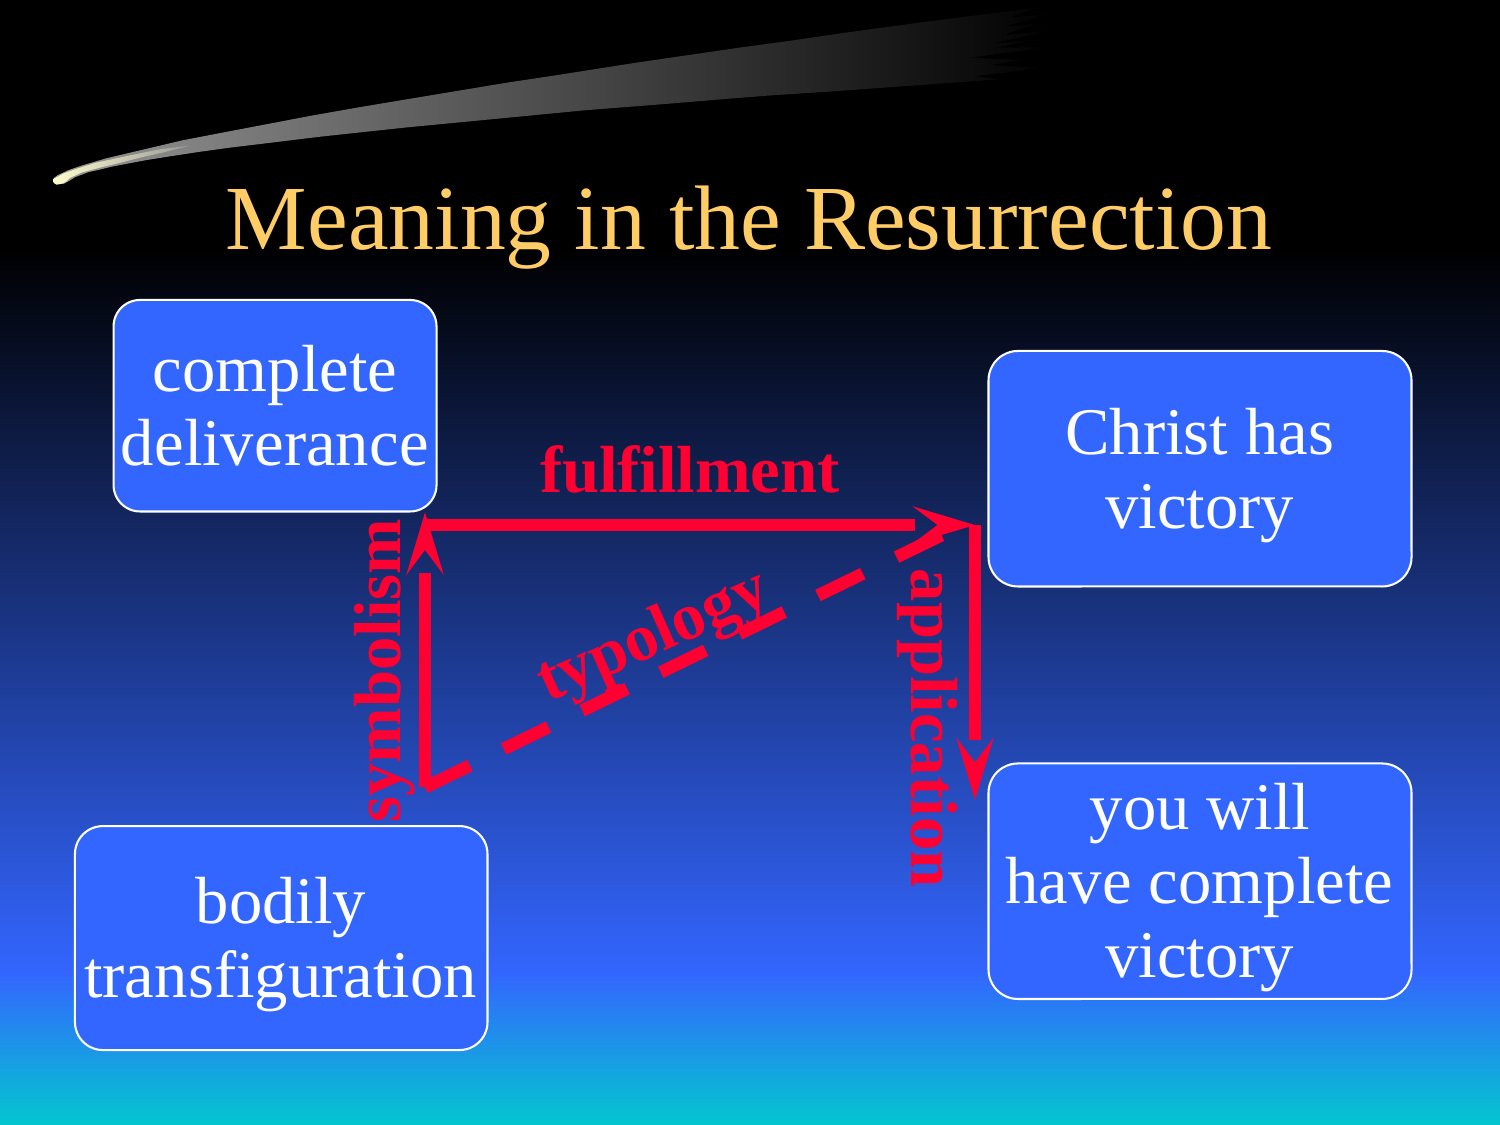

# Meaning in the Resurrection
complete
deliverance
symbolism
Christ has
victory
fulfillment
typology
application
you will
have complete
victory
bodily
transfiguration